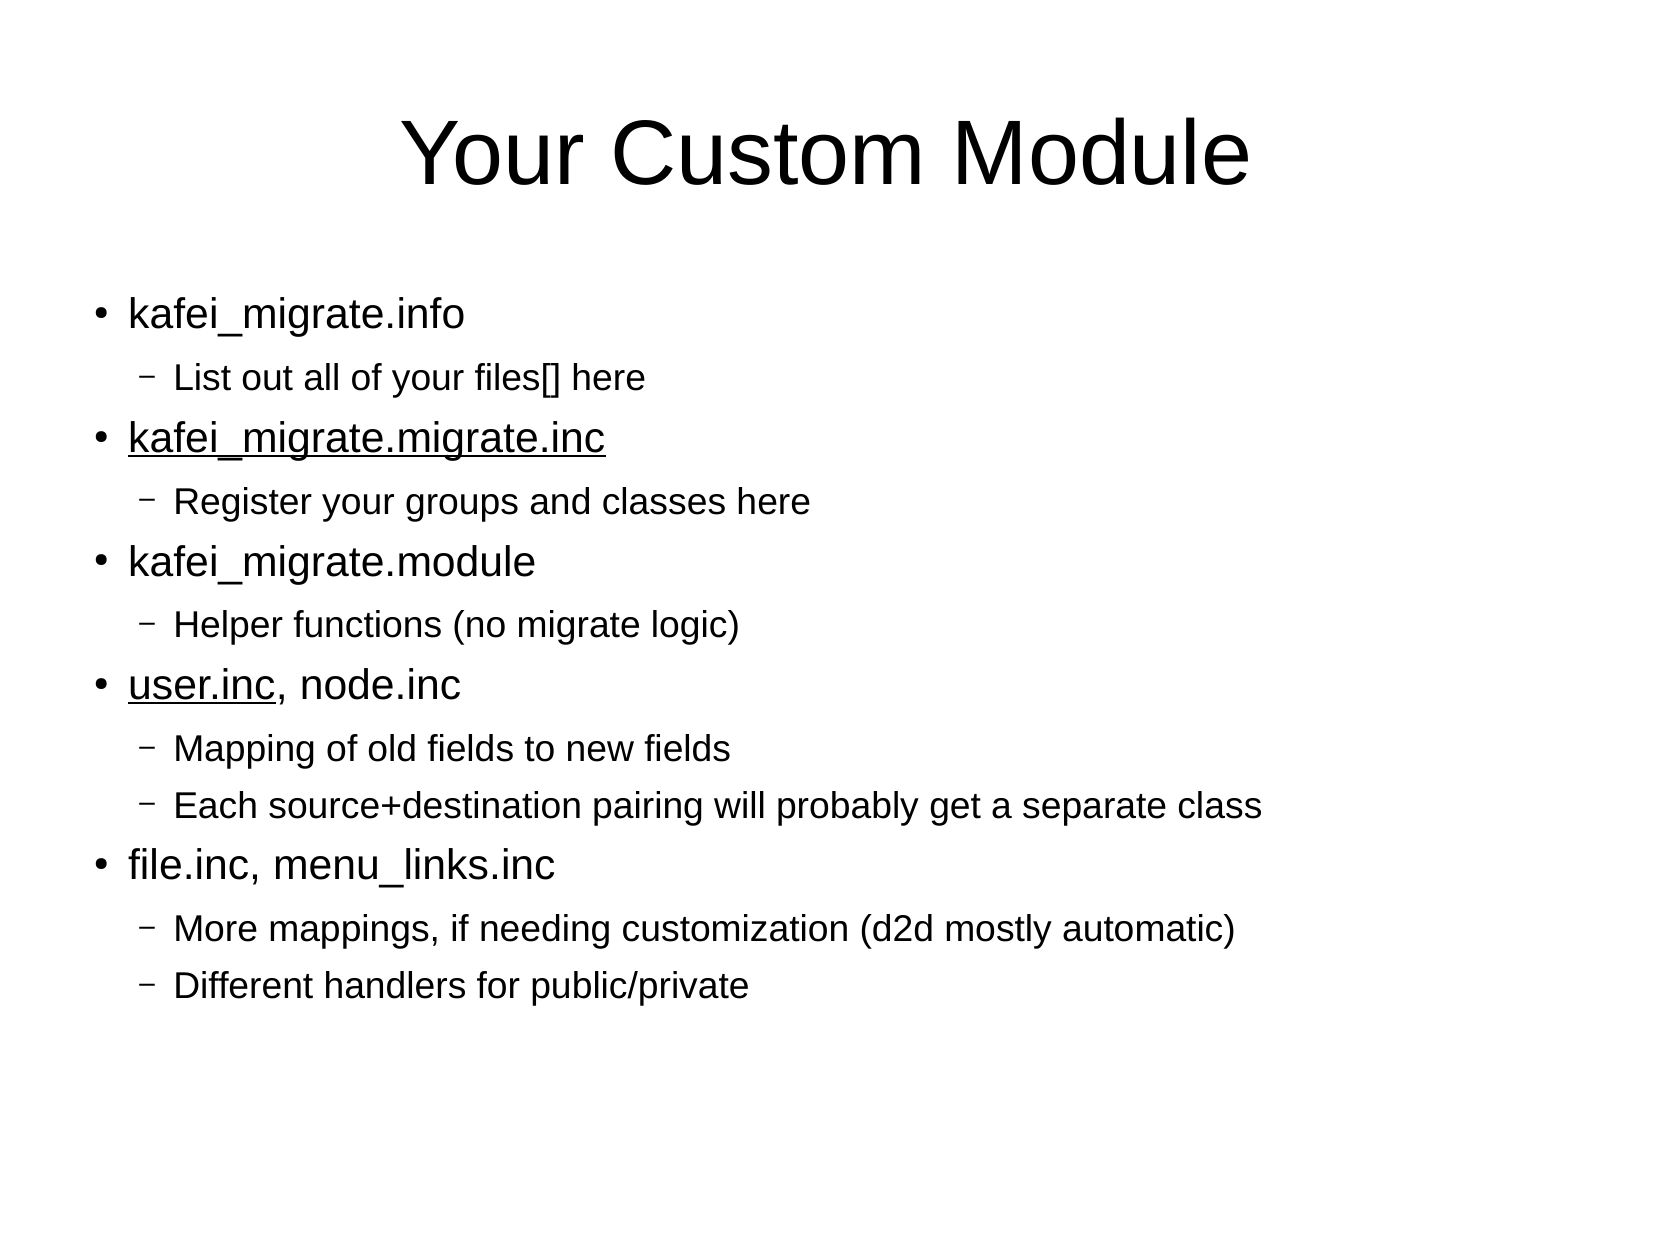

# Your Custom Module
kafei_migrate.info
List out all of your files[] here
kafei_migrate.migrate.inc
Register your groups and classes here
kafei_migrate.module
Helper functions (no migrate logic)
user.inc, node.inc
Mapping of old fields to new fields
Each source+destination pairing will probably get a separate class
file.inc, menu_links.inc
More mappings, if needing customization (d2d mostly automatic)
Different handlers for public/private